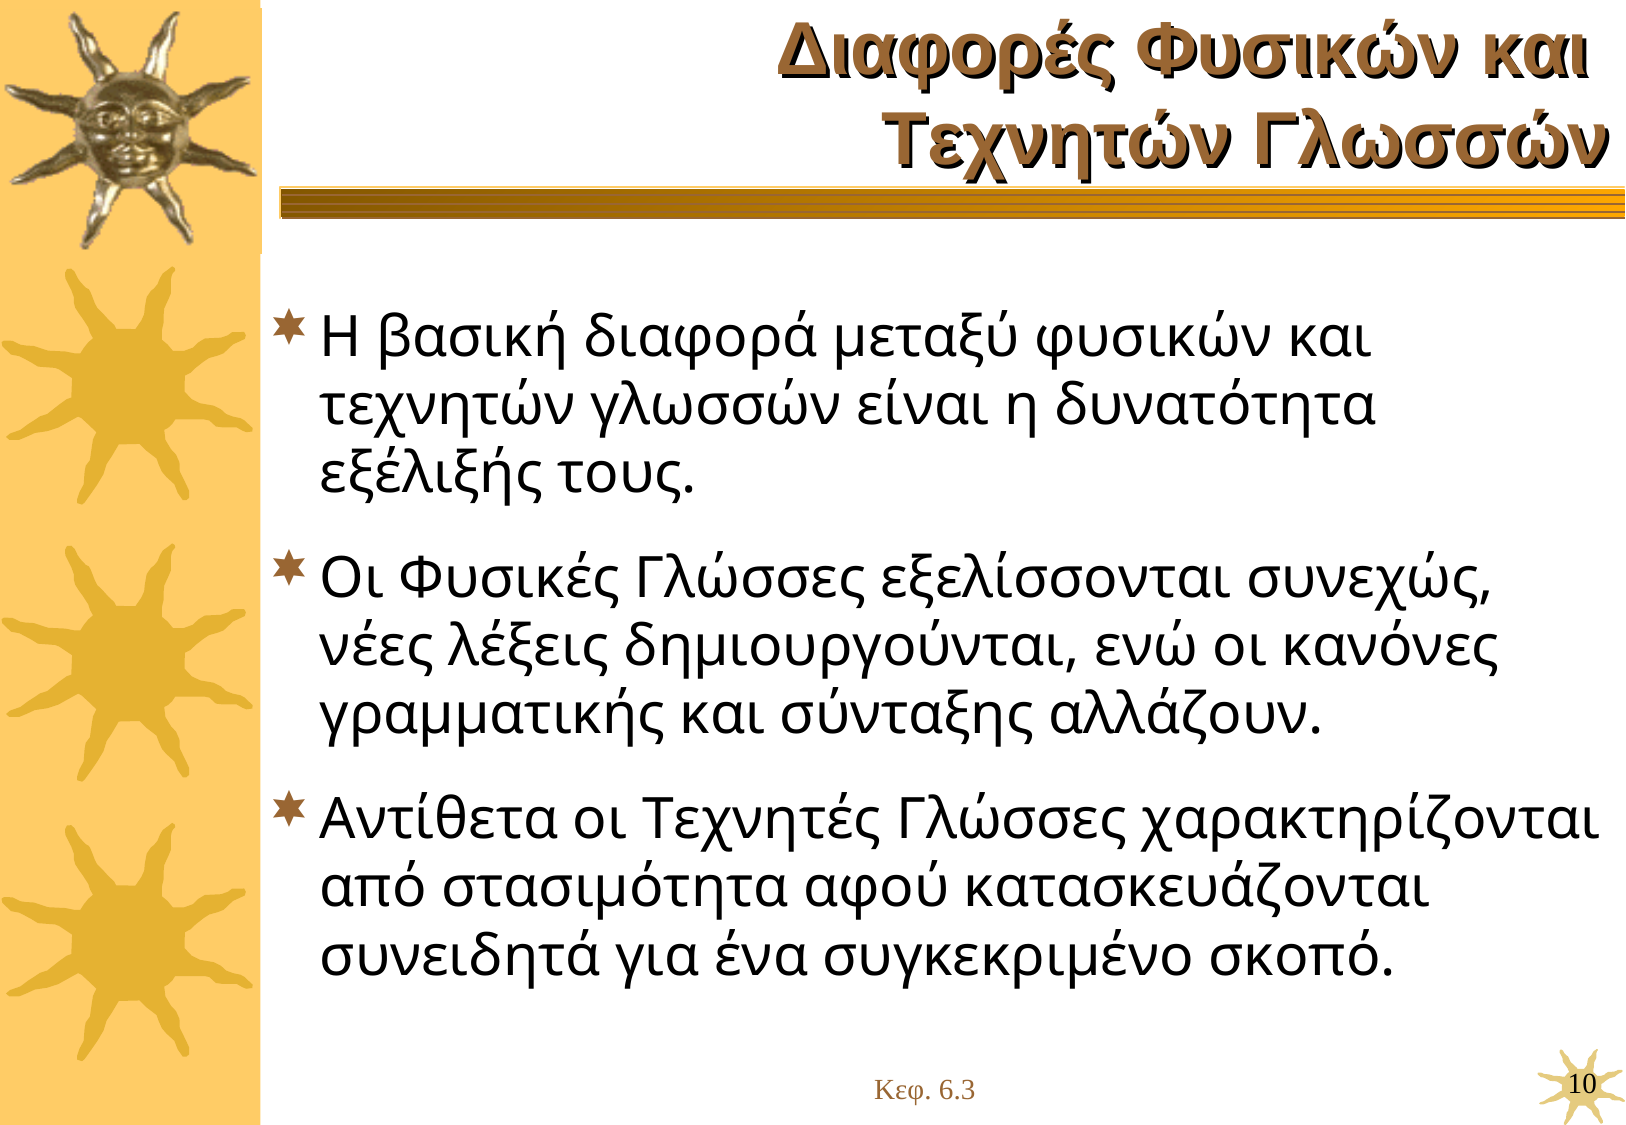

Διαφορές Φυσικών και
Τεχνητών Γλωσσών
Η βασική διαφορά μεταξύ φυσικών και τεχνητών γλωσσών είναι η δυνατότητα εξέλιξής τους.
Οι Φυσικές Γλώσσες εξελίσσονται συνεχώς, νέες λέξεις δημιουργούνται, ενώ οι κανόνες γραμματικής και σύνταξης αλλάζουν.
Αντίθετα οι Τεχνητές Γλώσσες χαρακτηρίζονται από στασιμότητα αφού κατασκευάζονται συνειδητά για ένα συγκεκριμένο σκοπό.
10
Κεφ. 6.3